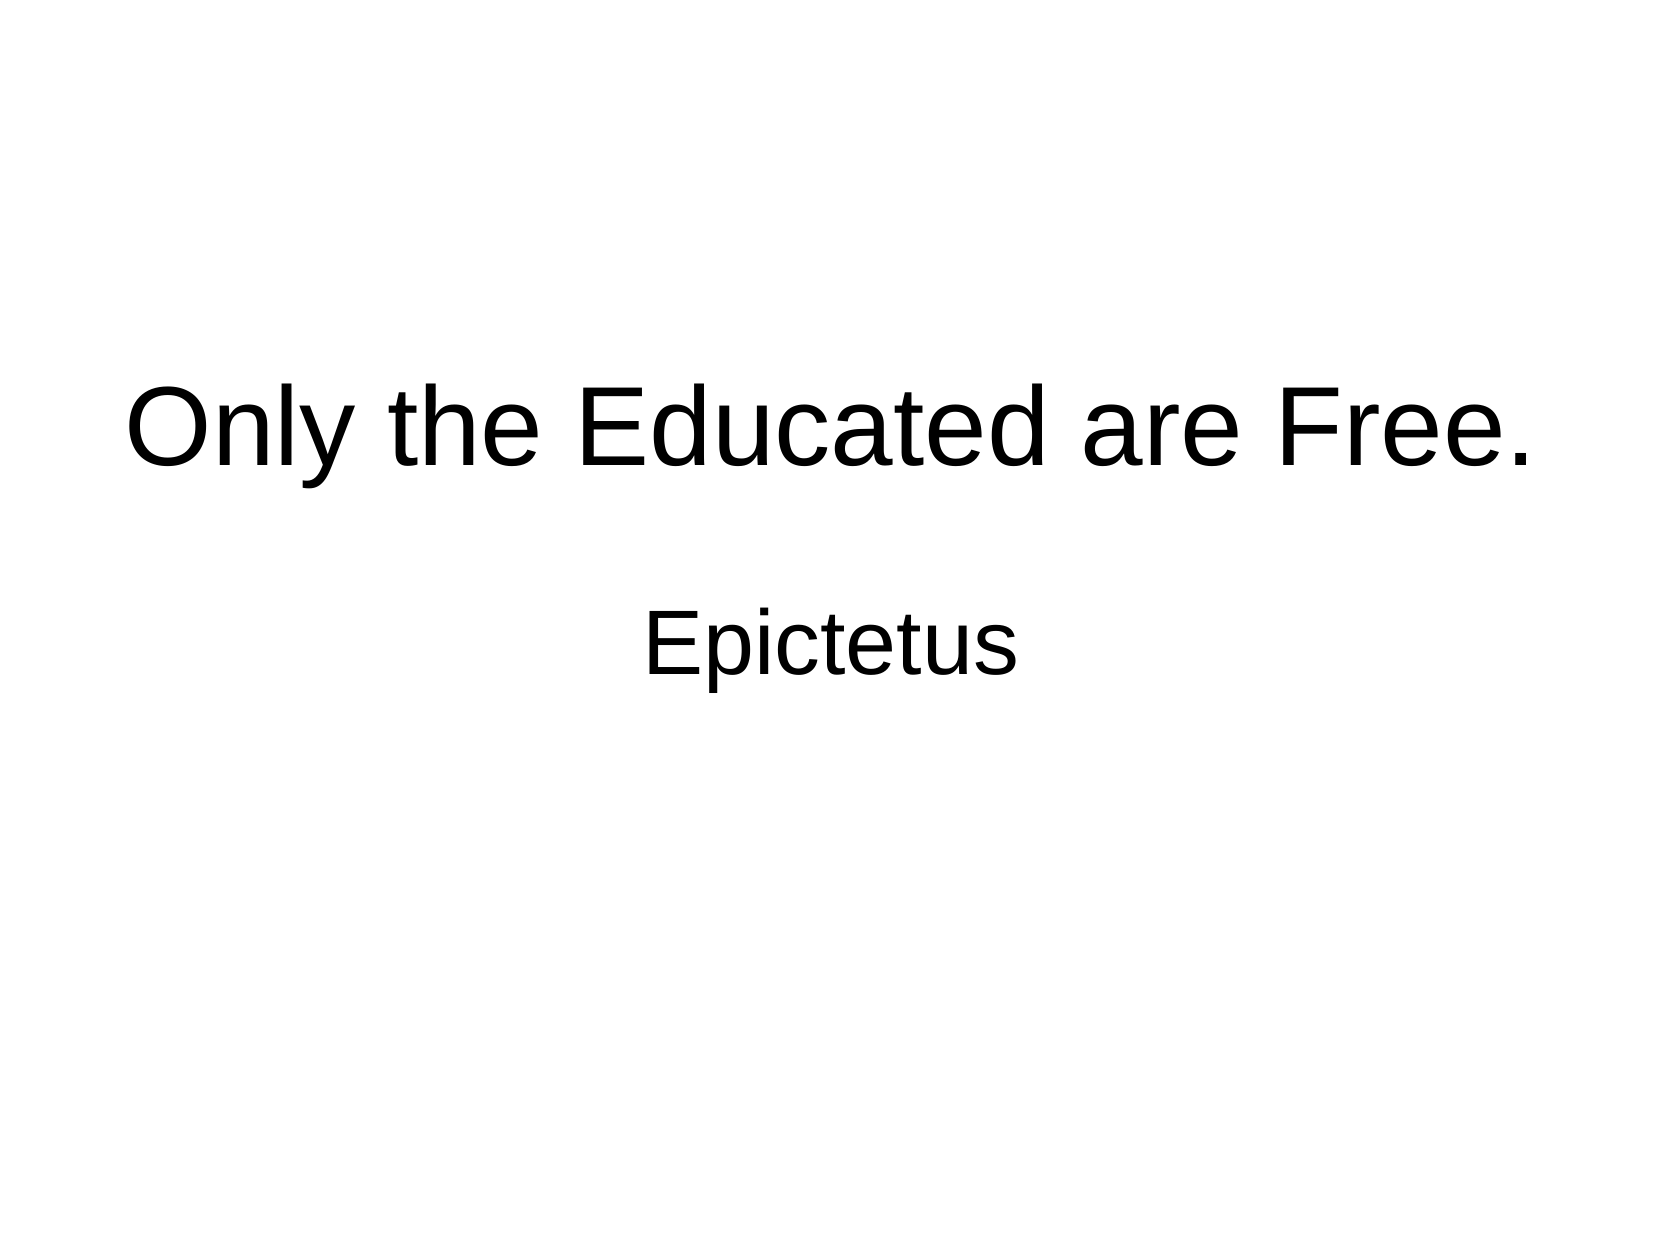

# Only the Educated are Free. Epictetus